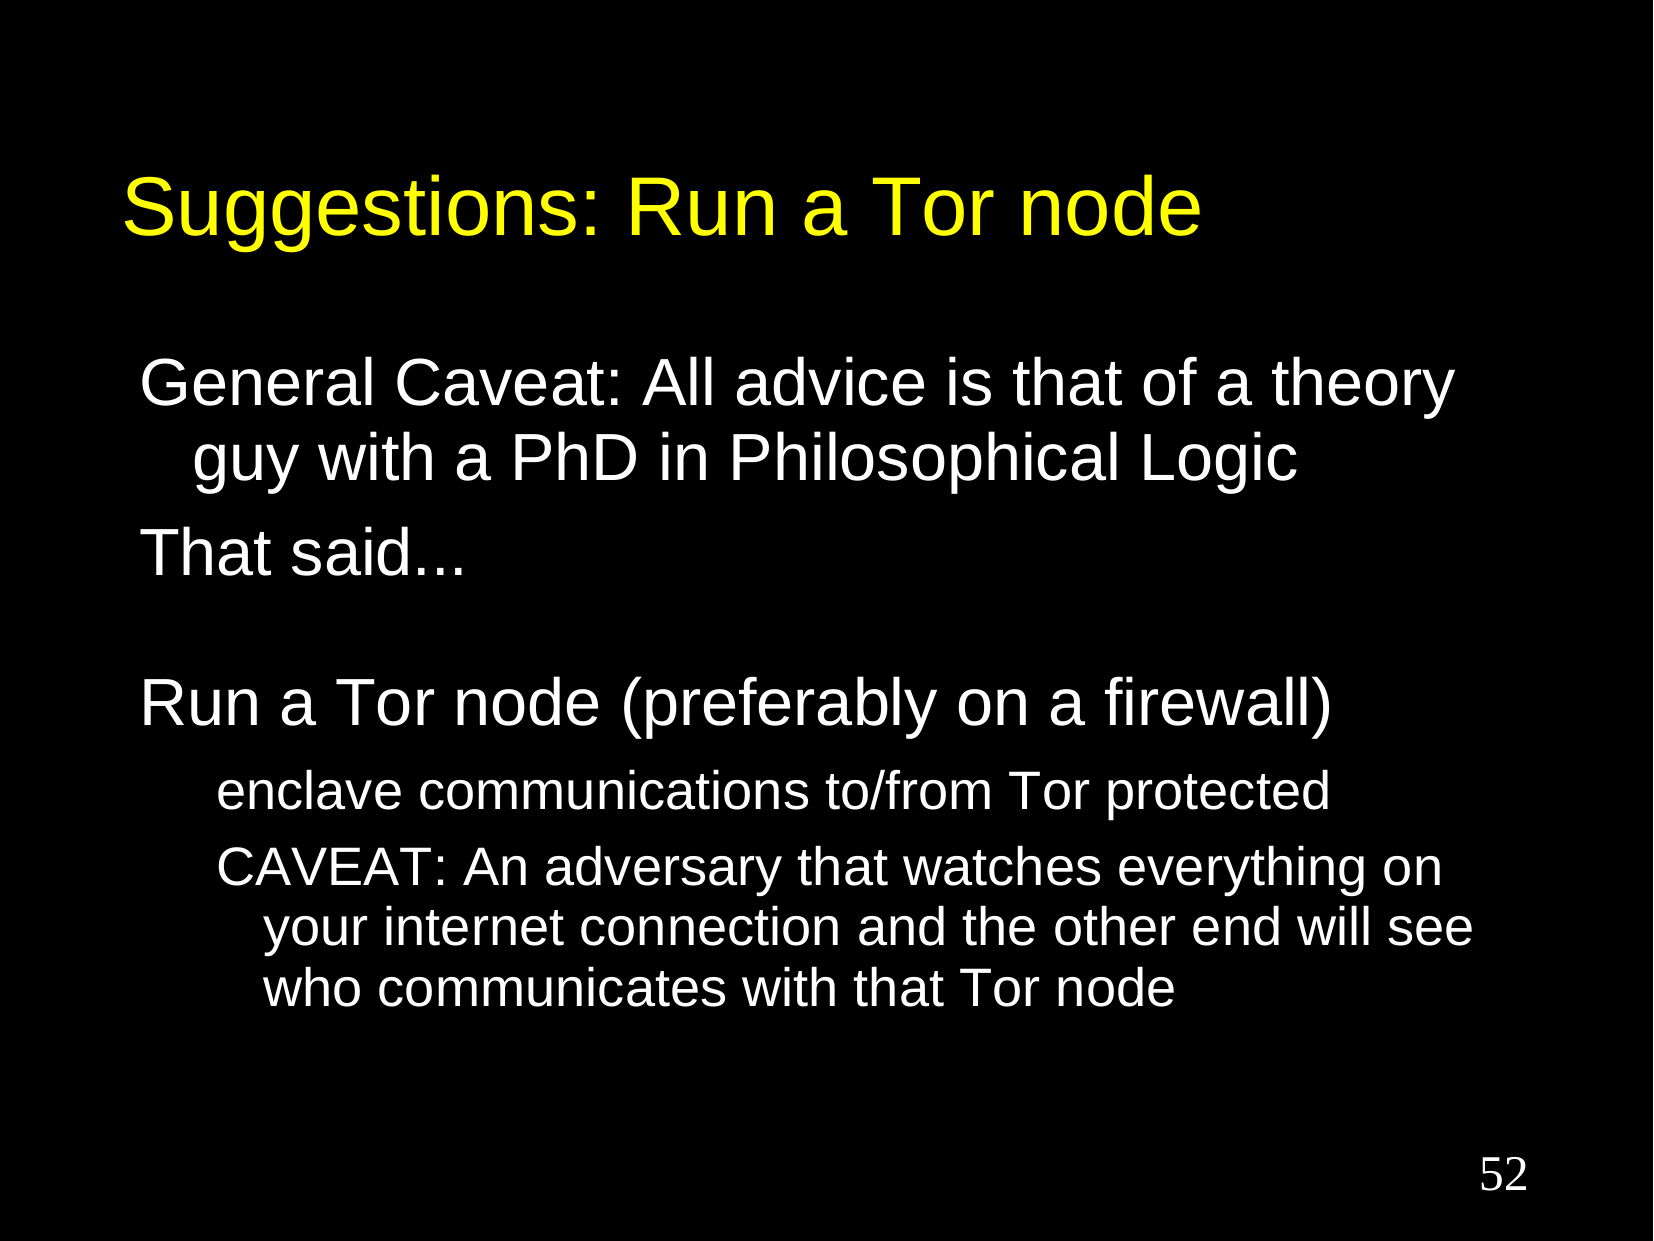

# Suggestions: Run a Tor node
General Caveat: All advice is that of a theory guy with a PhD in Philosophical Logic
That said...
Run a Tor node (preferably on a firewall)
enclave communications to/from Tor protected
CAVEAT: An adversary that watches everything on your internet connection and the other end will see who communicates with that Tor node